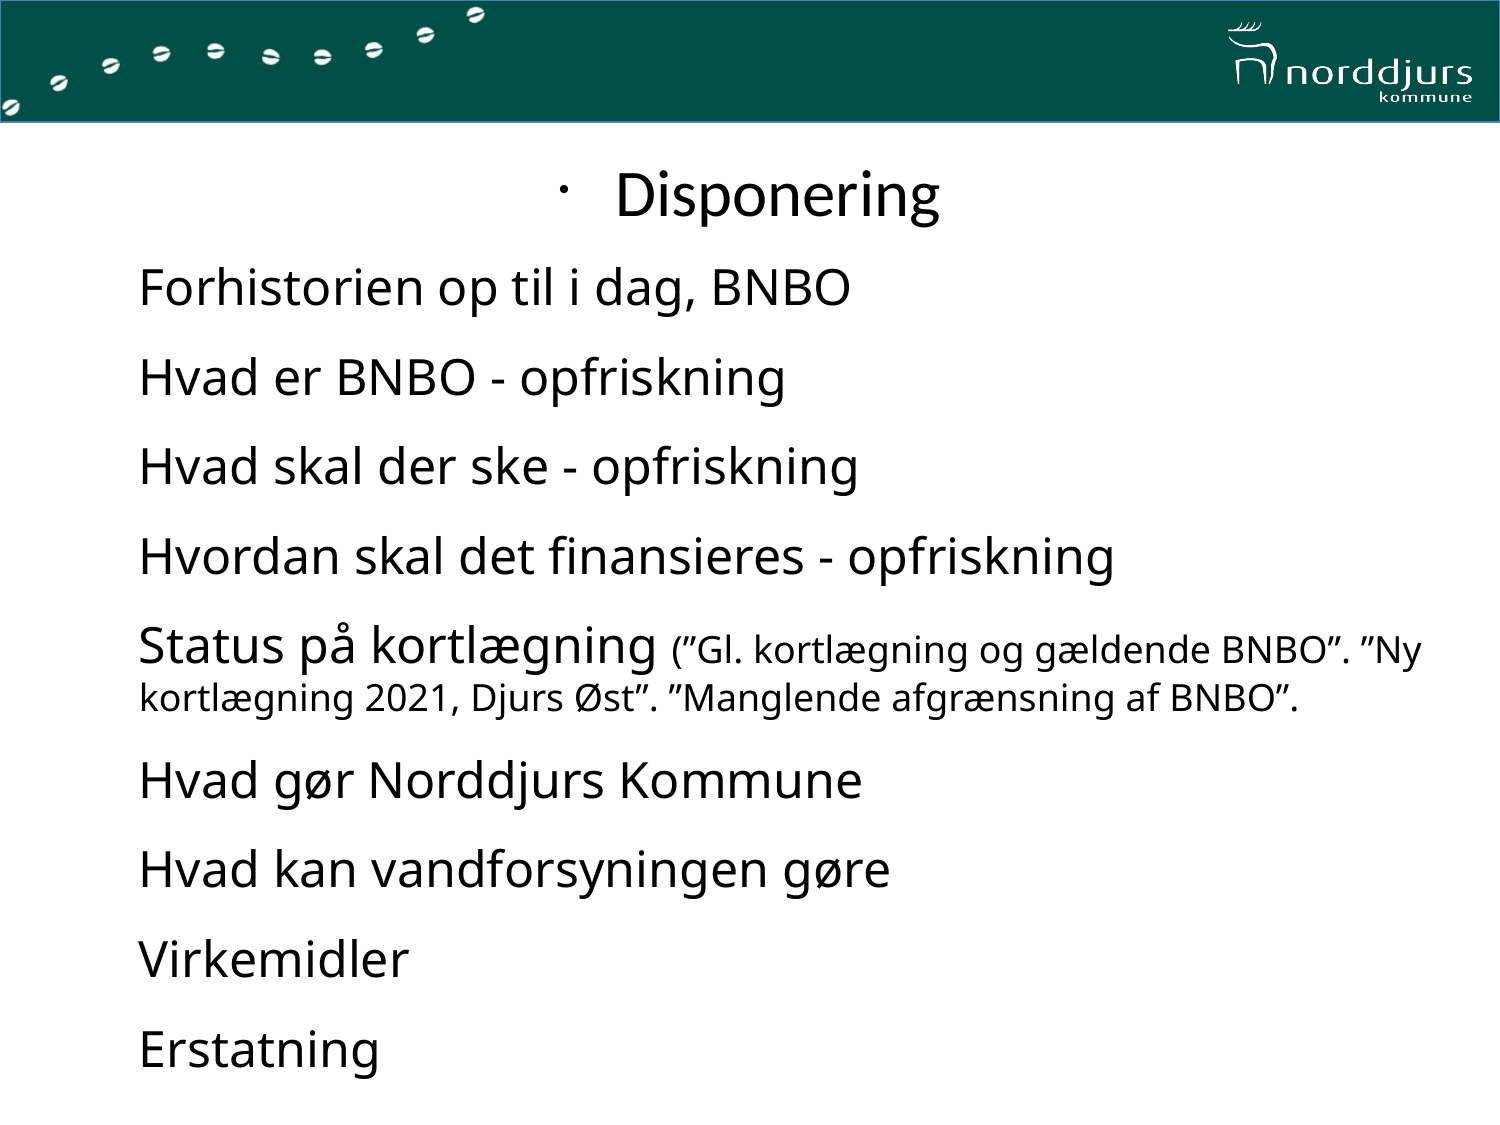

# Disponering
Forhistorien op til i dag, BNBO
Hvad er BNBO - opfriskning
Hvad skal der ske - opfriskning
Hvordan skal det finansieres - opfriskning
Status på kortlægning (”Gl. kortlægning og gældende BNBO”. ”Ny kortlægning 2021, Djurs Øst”. ”Manglende afgrænsning af BNBO”.
Hvad gør Norddjurs Kommune
Hvad kan vandforsyningen gøre
Virkemidler
Erstatning